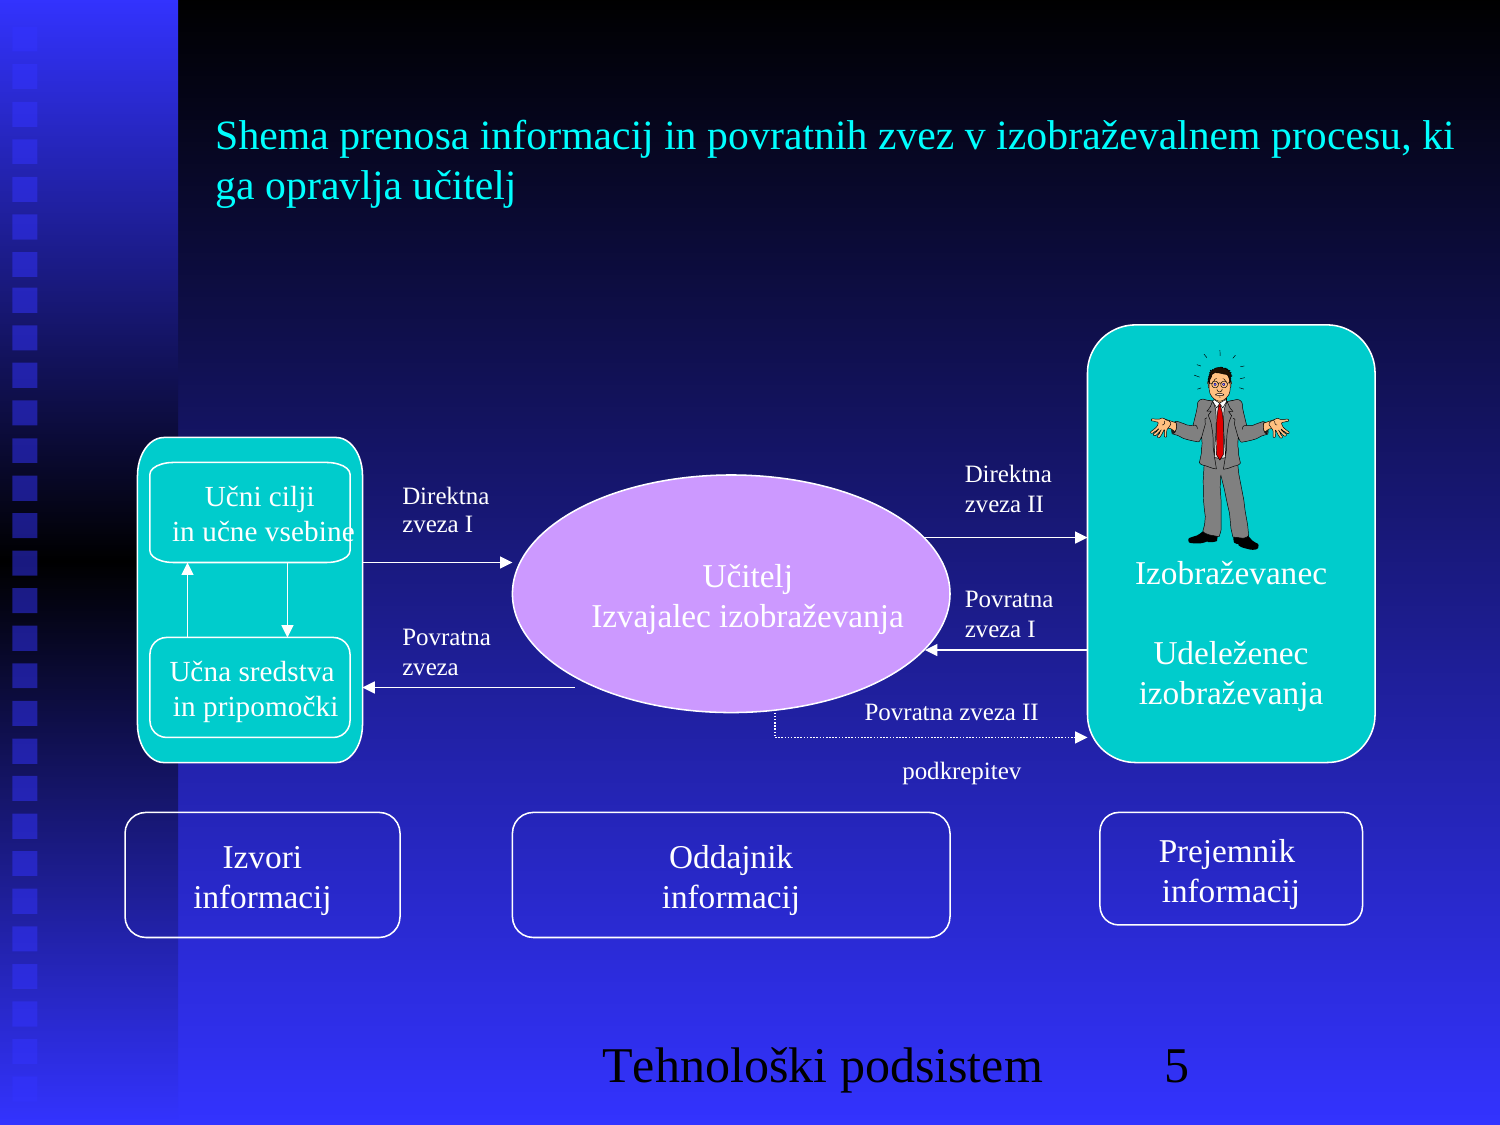

# Shema prenosa informacij in povratnih zvez v izobraževalnem procesu, ki ga opravlja učitelj
Izobraževanec
Udeleženec
izobraževanja
Direktna zveza II
Učni cilji
in učne vsebine
Učitelj
Izvajalec izobraževanja
Direktna
zveza I
Povratna zveza I
Povratna zveza
Učna sredstva
in pripomočki
Povratna zveza II
podkrepitev
Izvori
informacij
Oddajnik
informacij
Prejemnik
informacij
Tehnološki podsistem
5